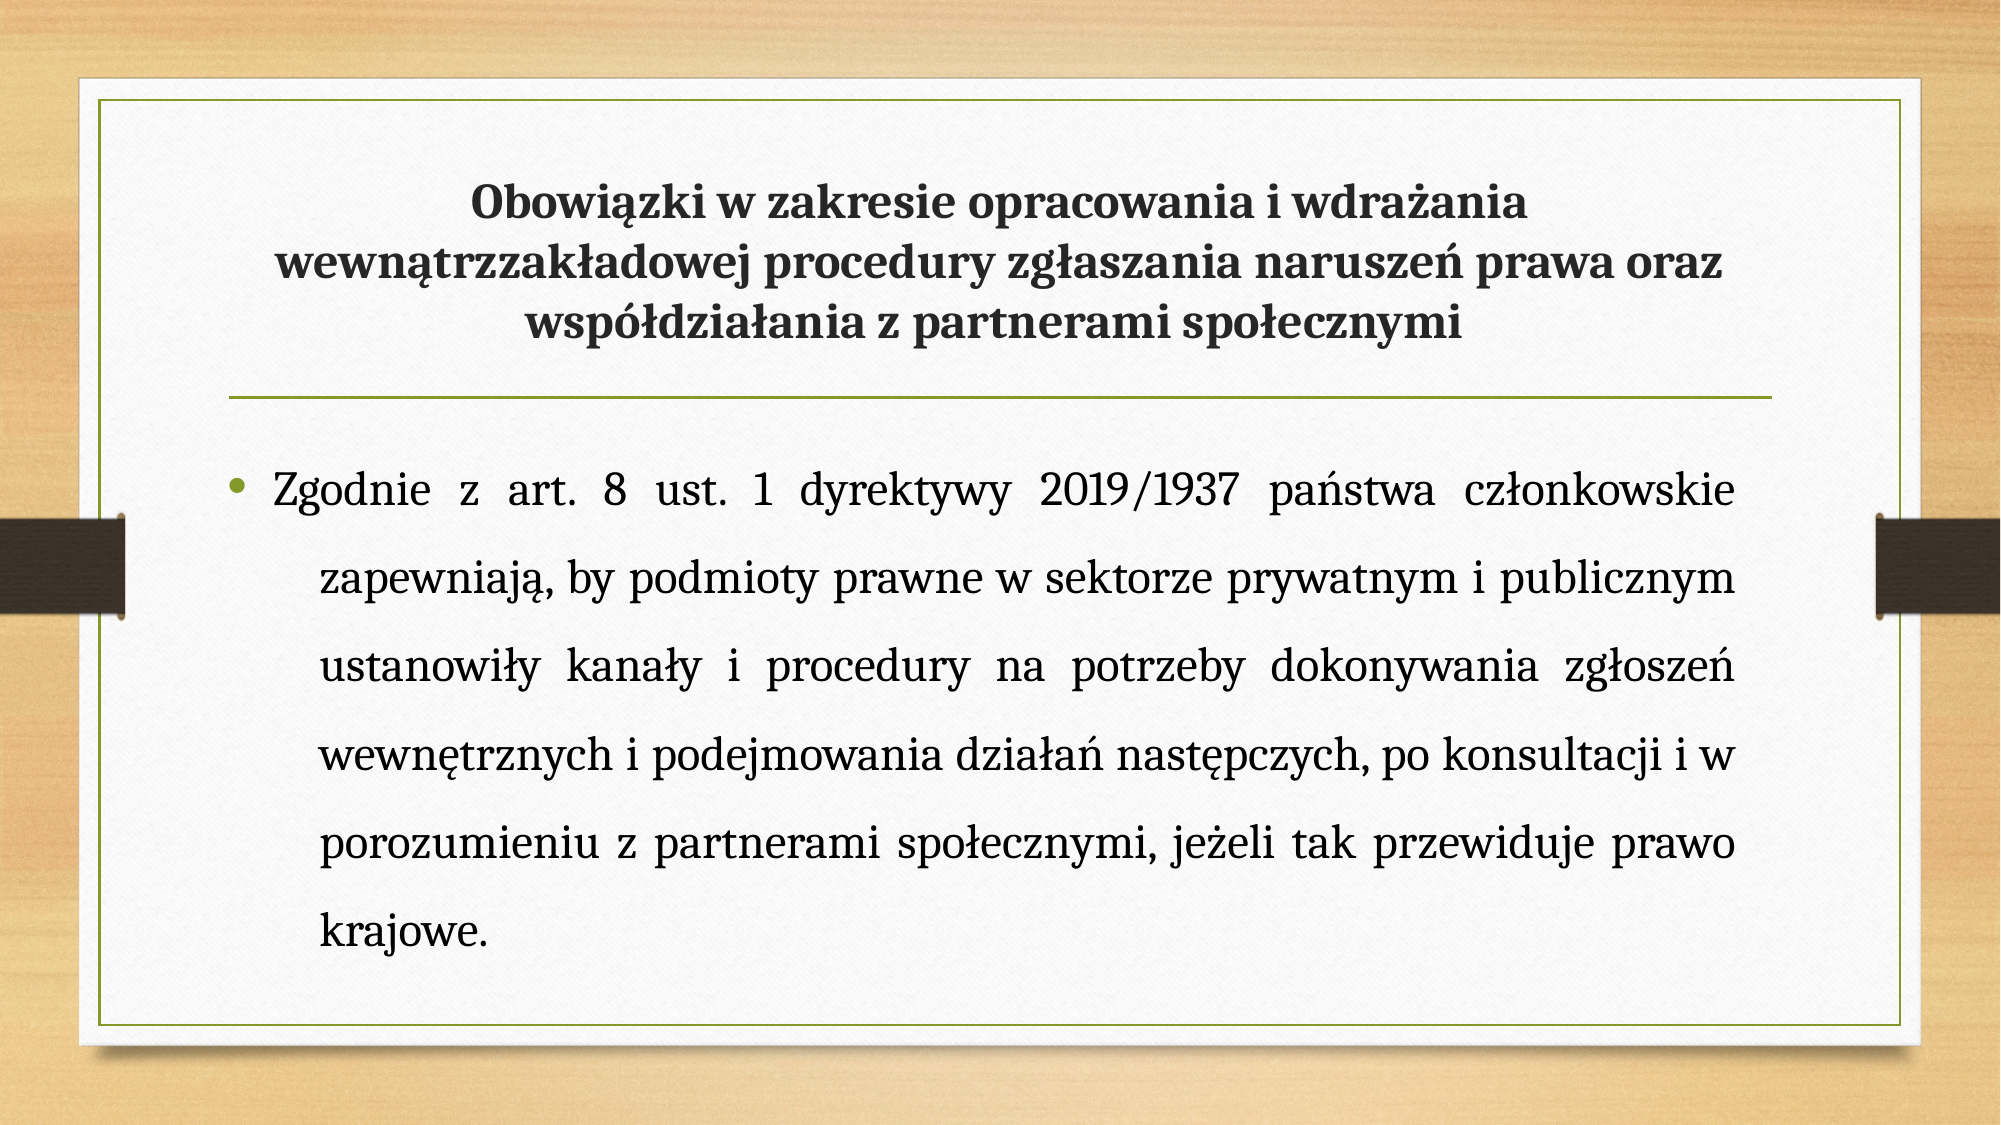

# Obowiązki w zakresie opracowania i wdrażania wewnątrzzakładowej procedury zgłaszania naruszeń prawa oraz współdziałania z partnerami społecznymi
Zgodnie z art. 8 ust. 1 dyrektywy 2019/1937 państwa członkowskie zapewniają, by podmioty prawne w sektorze prywatnym i publicznym ustanowiły kanały i procedury na potrzeby dokonywania zgłoszeń wewnętrznych i podejmowania działań następczych, po konsultacji i w porozumieniu z partnerami społecznymi, jeżeli tak przewiduje prawo krajowe.